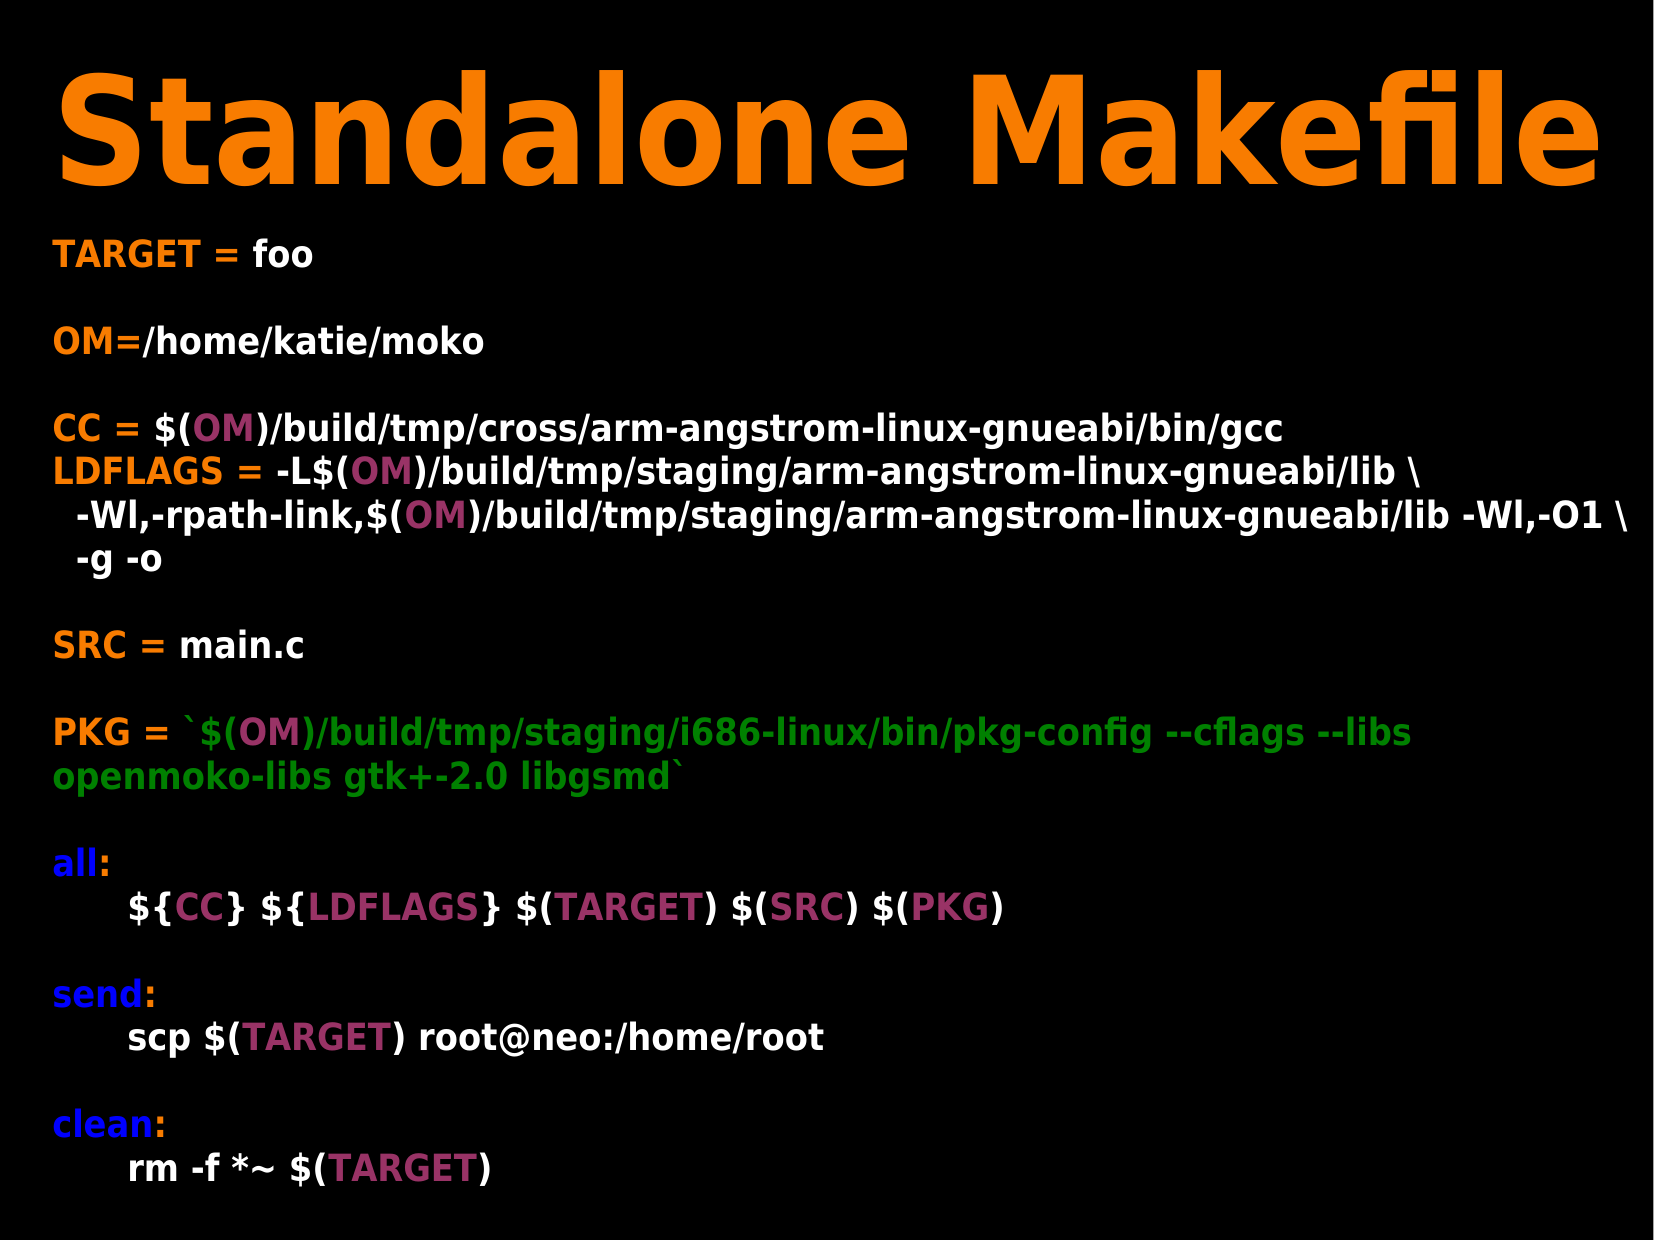

Standalone Makefile
TARGET = foo
OM=/home/katie/moko
CC = $(OM)/build/tmp/cross/arm-angstrom-linux-gnueabi/bin/gcc
LDFLAGS = -L$(OM)/build/tmp/staging/arm-angstrom-linux-gnueabi/lib \
 -Wl,-rpath-link,$(OM)/build/tmp/staging/arm-angstrom-linux-gnueabi/lib -Wl,-O1 \
 -g -o
SRC = main.c
PKG = `$(OM)/build/tmp/staging/i686-linux/bin/pkg-config --cflags --libs openmoko-libs gtk+-2.0 libgsmd`
all:
	${CC} ${LDFLAGS} $(TARGET) $(SRC) $(PKG)
send:
	scp $(TARGET) root@neo:/home/root
clean:
	rm -f *~ $(TARGET)